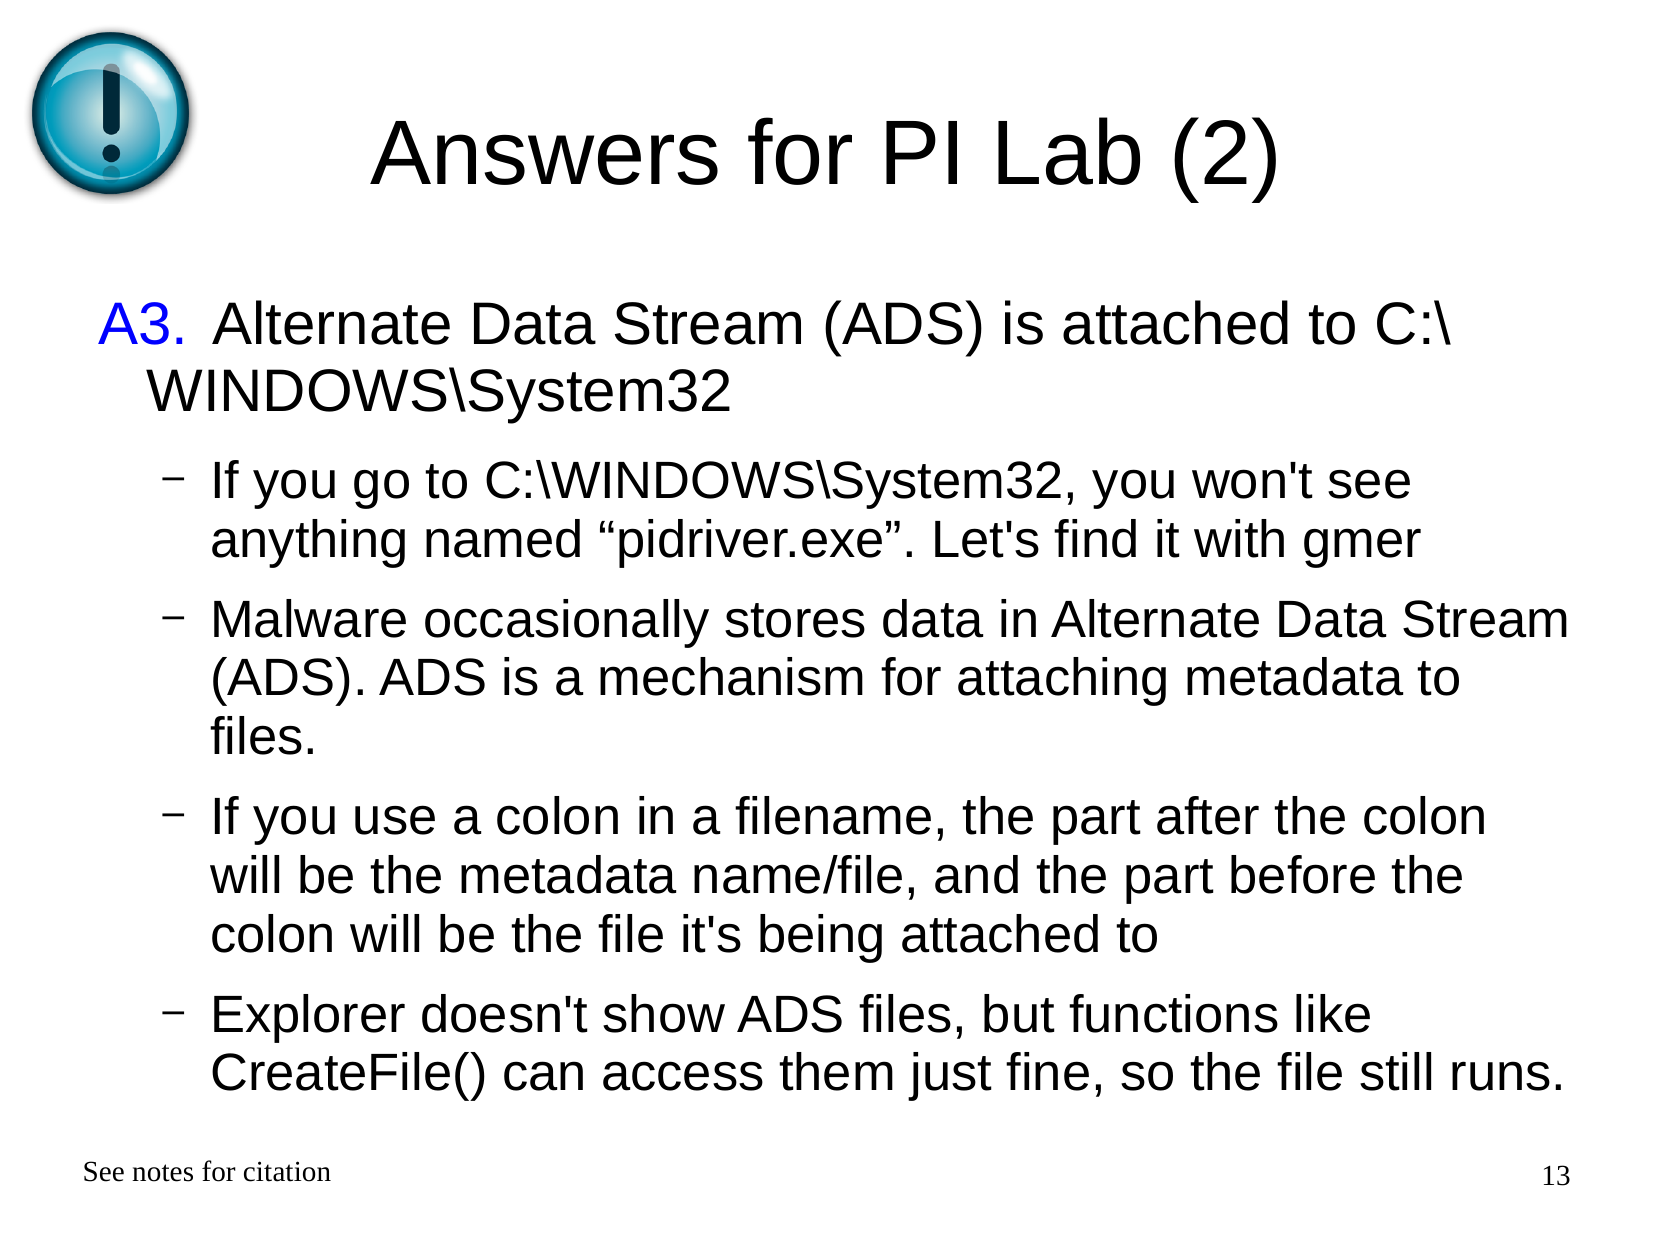

# Answers for PI Lab (2)
 Alternate Data Stream (ADS) is attached to C:\WINDOWS\System32
If you go to C:\WINDOWS\System32, you won't see anything named “pidriver.exe”. Let's find it with gmer
Malware occasionally stores data in Alternate Data Stream (ADS). ADS is a mechanism for attaching metadata to files.
If you use a colon in a filename, the part after the colon will be the metadata name/file, and the part before the colon will be the file it's being attached to
Explorer doesn't show ADS files, but functions like CreateFile() can access them just fine, so the file still runs.
See notes for citation
13